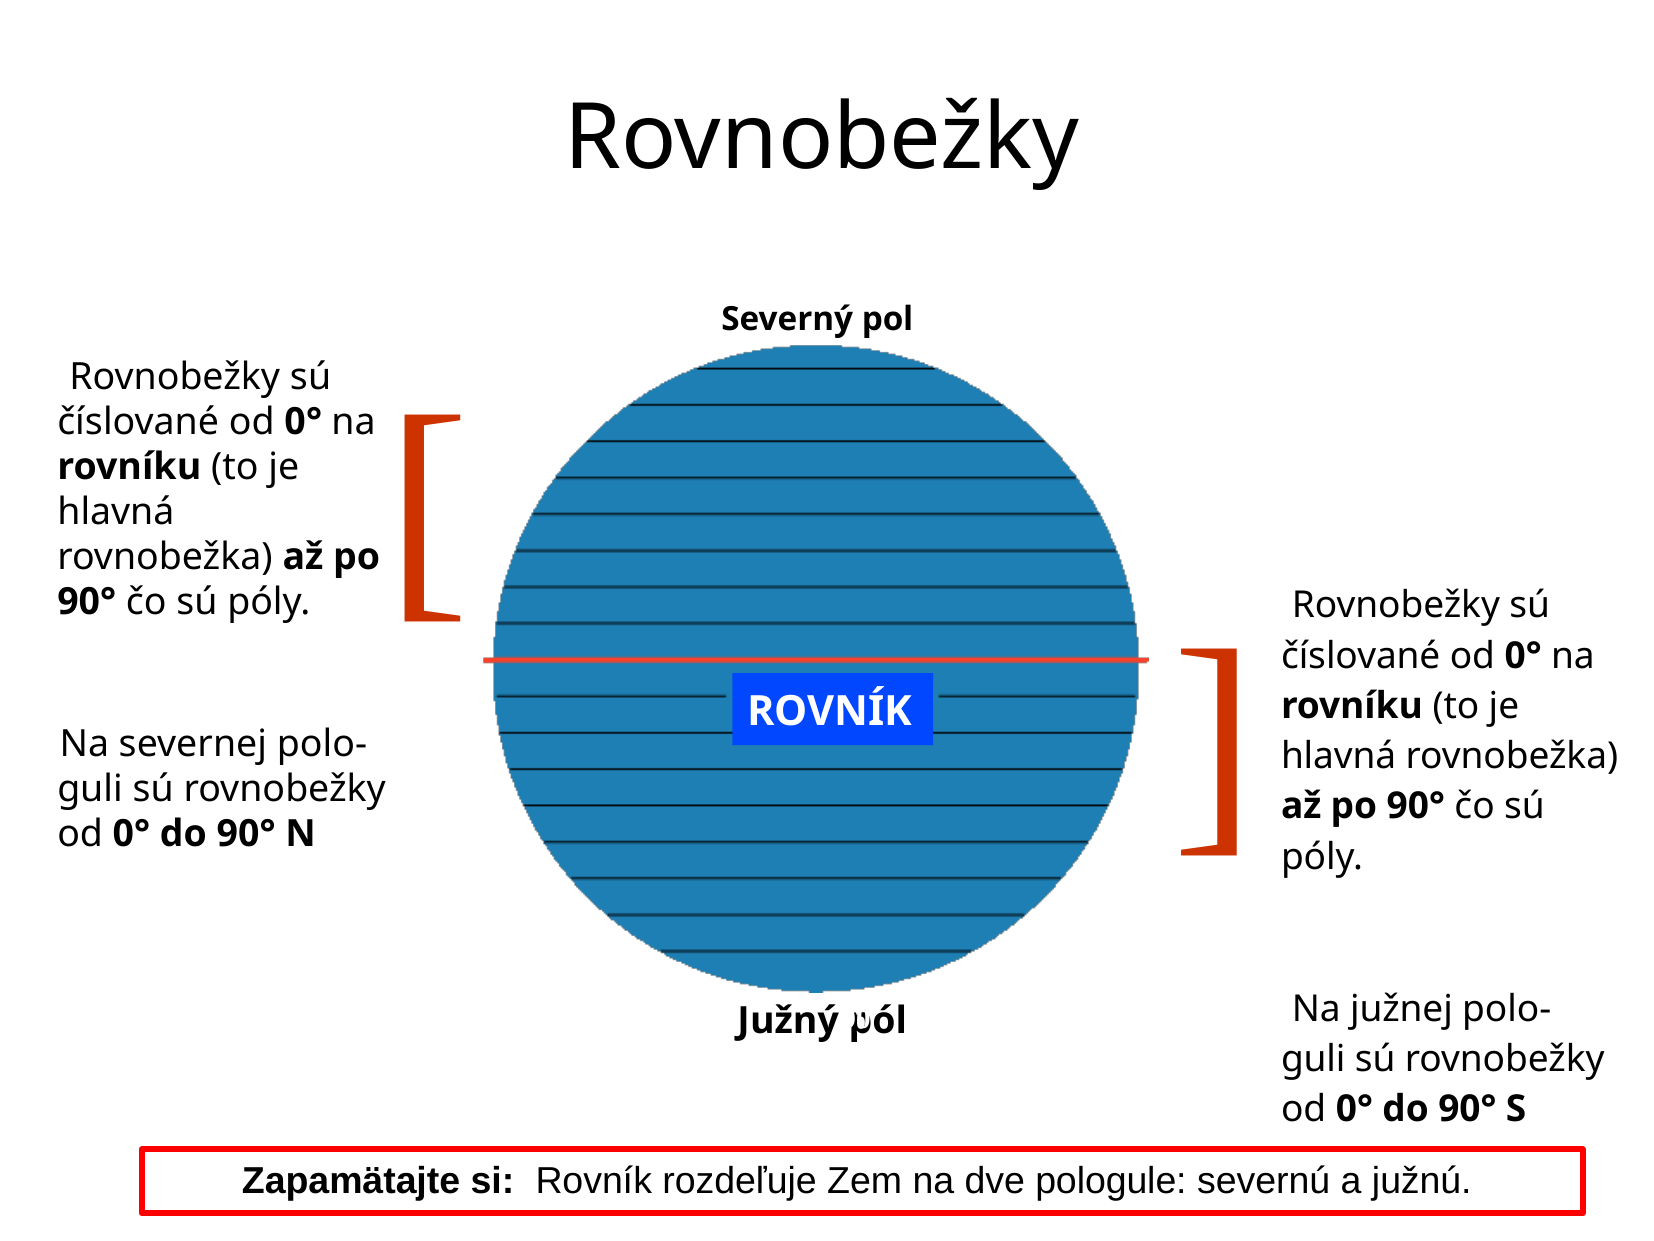

# Rovnobežky Severný pol Južný pól
80
[
 Rovnobežky sú číslované od 0° na rovníku (to je hlavná rovnobežka) až po 90° čo sú póly.
 Na severnej polo-
guli sú rovnobežky
od 0° do 90° N
70
60
50
40
30
20
]
 Rovnobežky sú číslované od 0° na rovníku (to je hlavná rovnobežka) až po 90° čo sú póly.
 Na južnej polo-
guli sú rovnobežky
od 0° do 90° S
10
10
ROVNÍK
20
30
40
50
60
70
80
90
Zapamätajte si: Rovník rozdeľuje Zem na dve pologule: severnú a južnú.